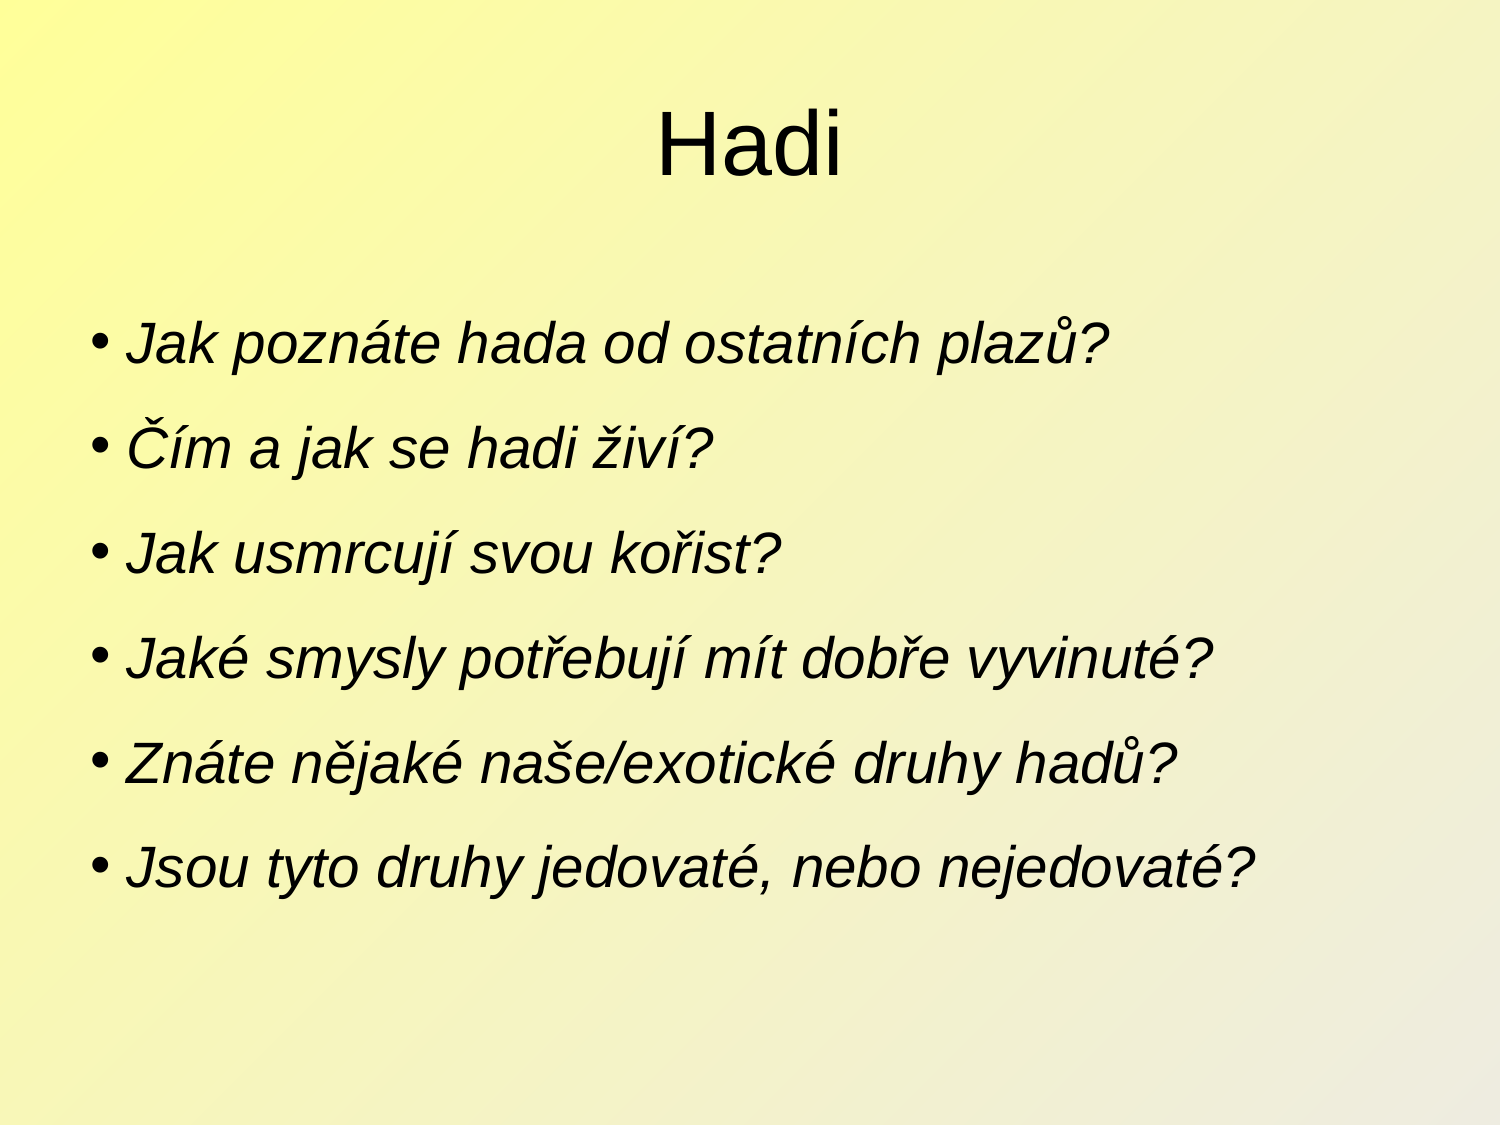

# Hadi
 Jak poznáte hada od ostatních plazů?
 Čím a jak se hadi živí?
 Jak usmrcují svou kořist?
 Jaké smysly potřebují mít dobře vyvinuté?
 Znáte nějaké naše/exotické druhy hadů?
 Jsou tyto druhy jedovaté, nebo nejedovaté?